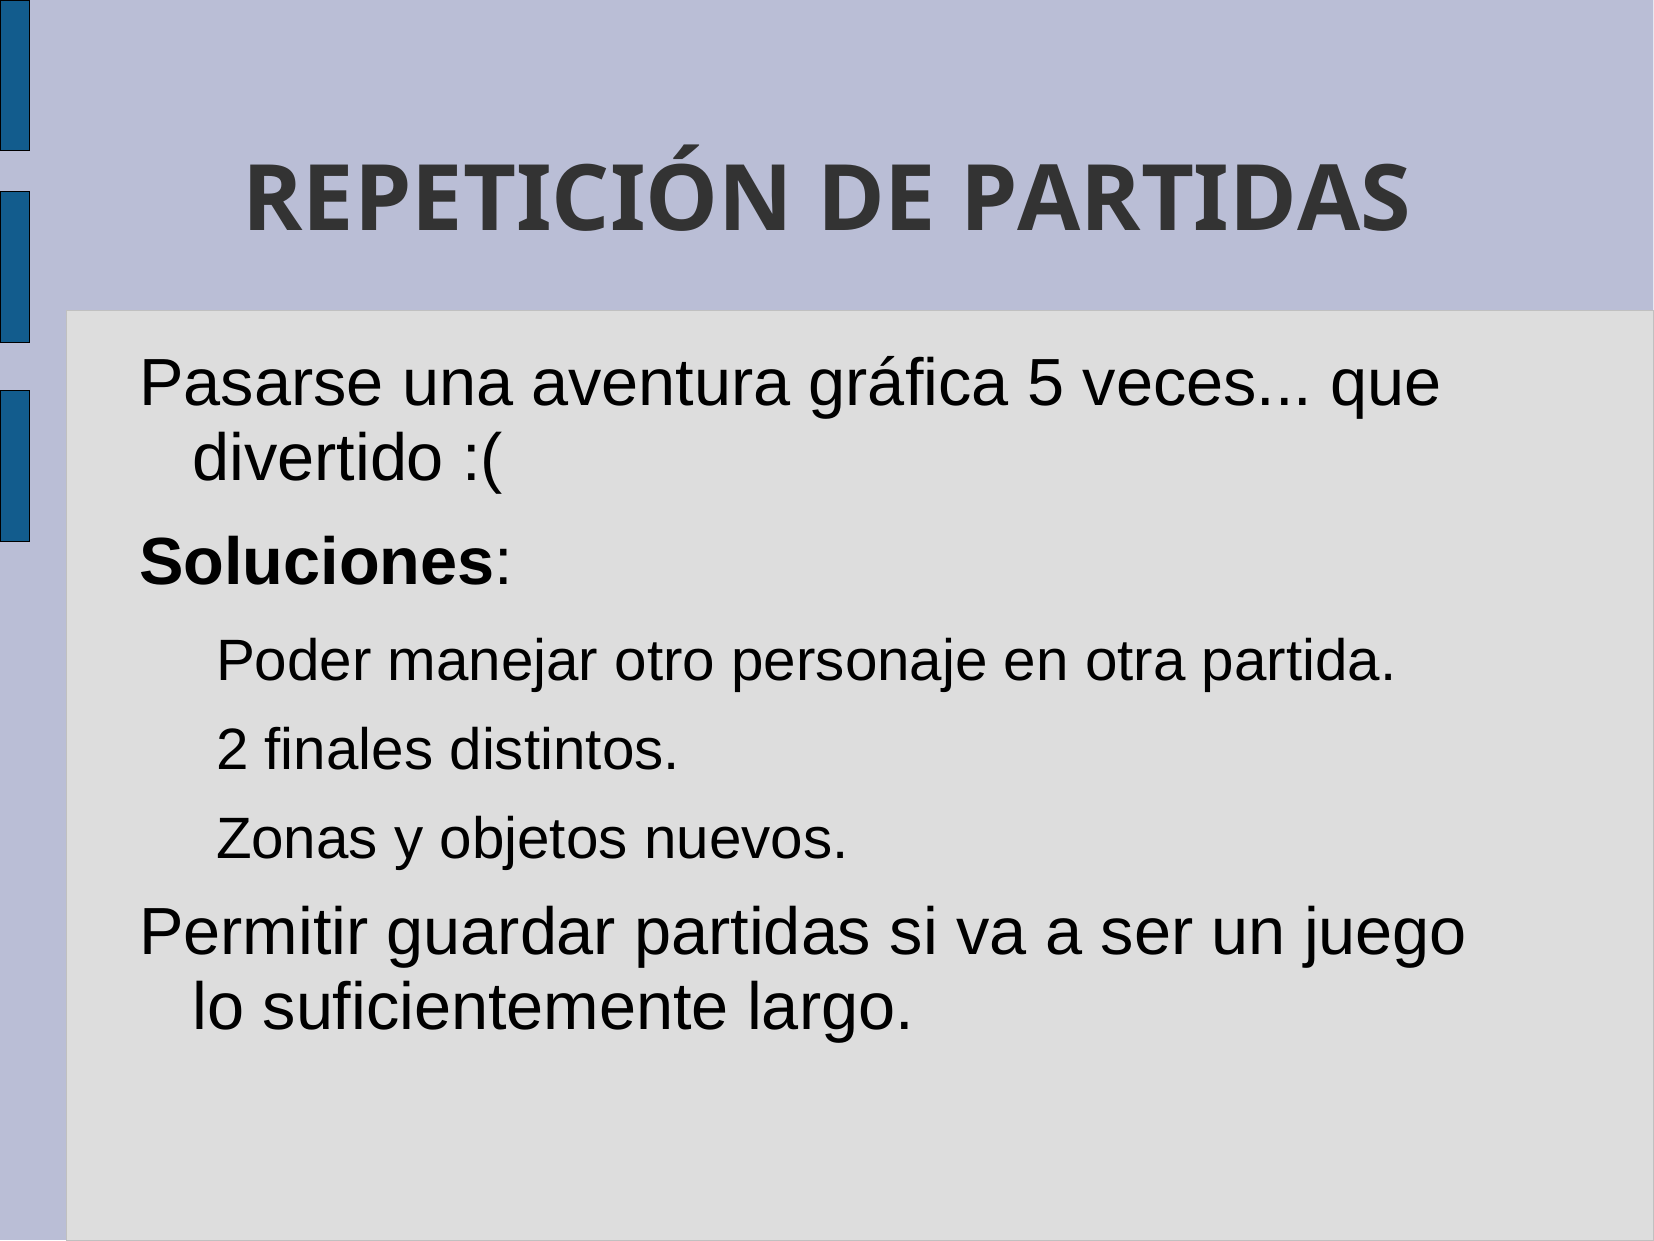

# REPETICIÓN DE PARTIDAS
Pasarse una aventura gráfica 5 veces... que divertido :(
Soluciones:
Poder manejar otro personaje en otra partida.
2 finales distintos.
Zonas y objetos nuevos.
Permitir guardar partidas si va a ser un juego lo suficientemente largo.